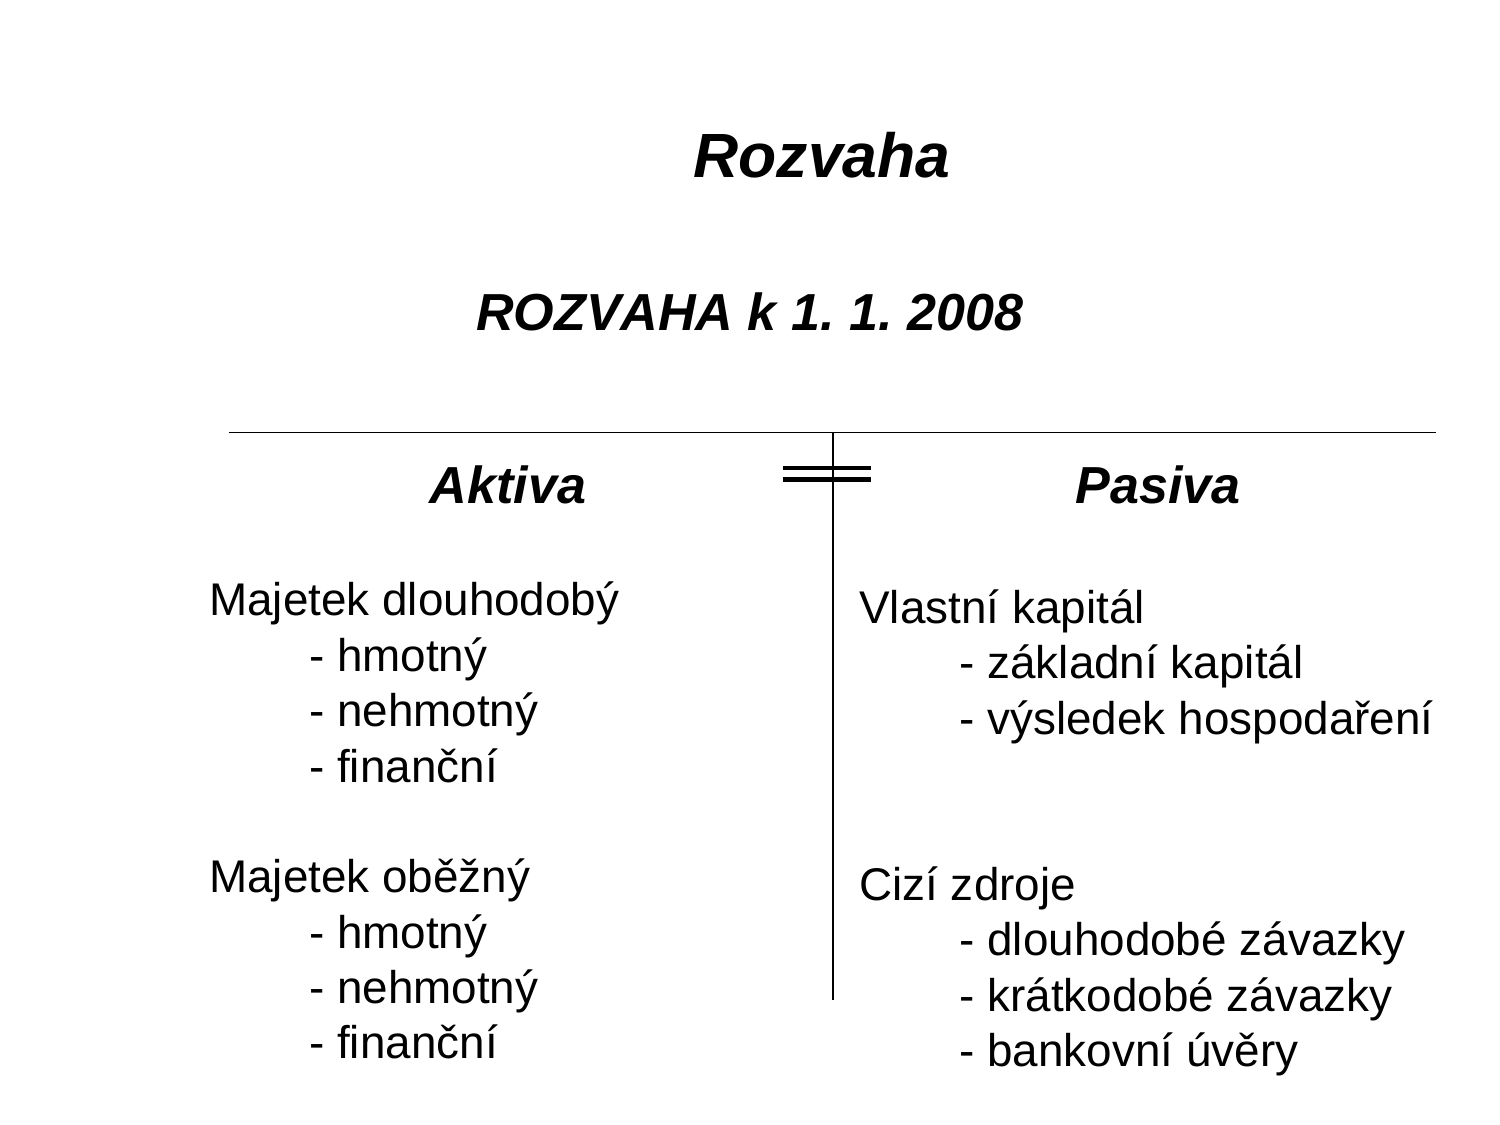

# Rozvaha
ROZVAHA k 1. 1. 2008
Aktiva
Majetek dlouhodobý
	- hmotný
	- nehmotný
	- finanční
Majetek oběžný
	- hmotný
	- nehmotný
	- finanční
Pasiva
Vlastní kapitál
	- základní kapitál
	- výsledek hospodaření
Cizí zdroje
	- dlouhodobé závazky
	- krátkodobé závazky
	- bankovní úvěry